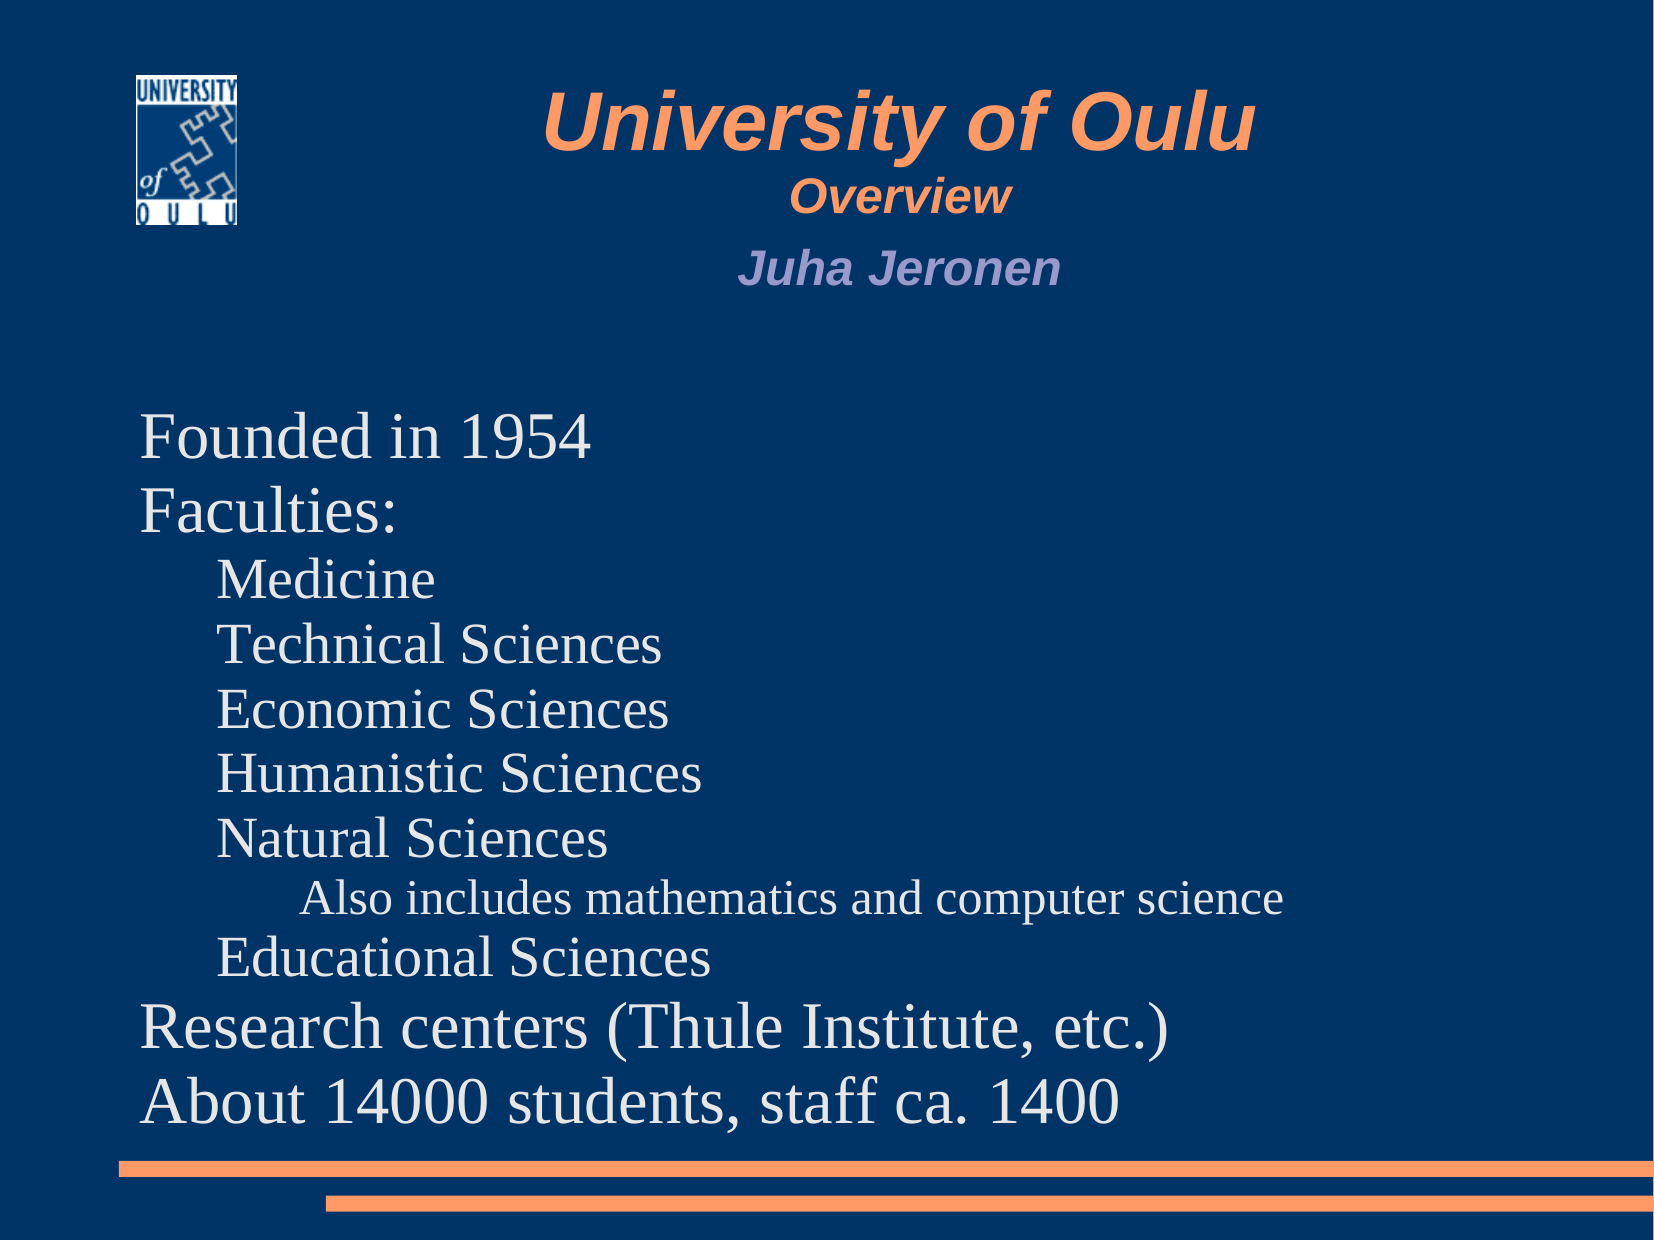

# University of Oulu Overview
Juha Jeronen
Founded in 1954
Faculties:
Medicine
Technical Sciences
Economic Sciences
Humanistic Sciences
Natural Sciences
Also includes mathematics and computer science
Educational Sciences
Research centers (Thule Institute, etc.)
About 14000 students, staff ca. 1400